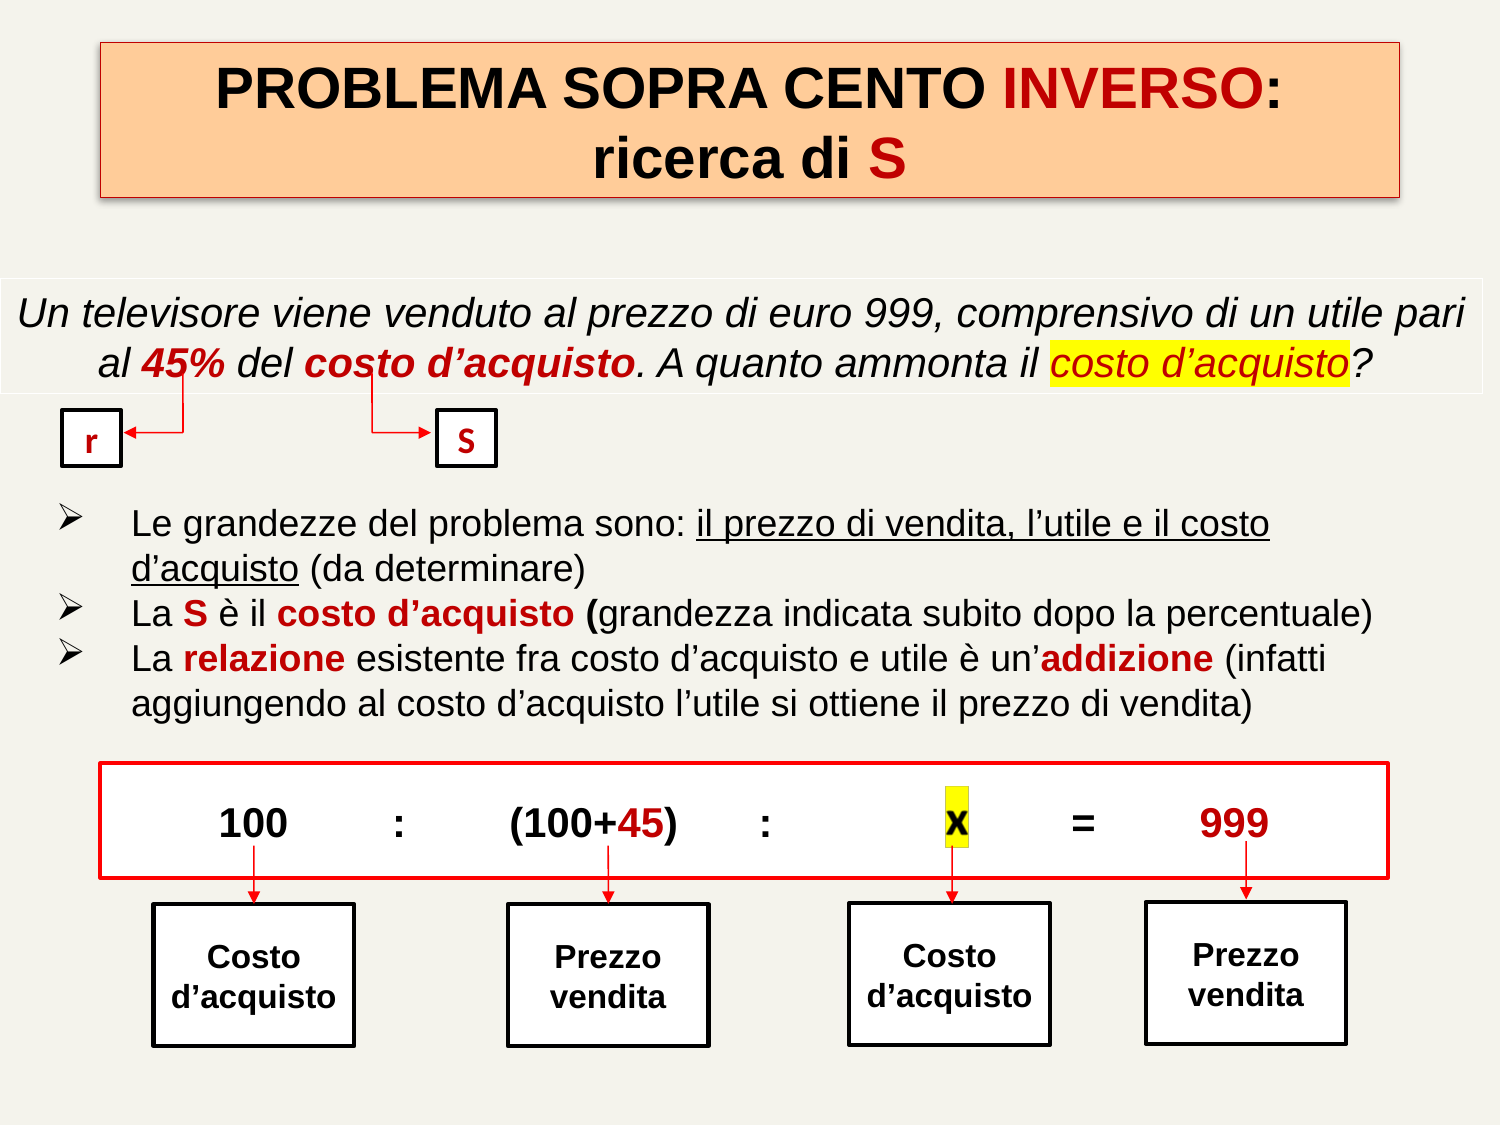

PROBLEMA SOPRA CENTO INVERSO:
ricerca di S
Un televisore viene venduto al prezzo di euro 999, comprensivo di un utile pari al 45% del costo d’acquisto. A quanto ammonta il costo d’acquisto?
r
S
Le grandezze del problema sono: il prezzo di vendita, l’utile e il costo d’acquisto (da determinare)
La S è il costo d’acquisto (grandezza indicata subito dopo la percentuale)
La relazione esistente fra costo d’acquisto e utile è un’addizione (infatti aggiungendo al costo d’acquisto l’utile si ottiene il prezzo di vendita)
100 : (100+45) : = 999
Prezzo vendita
Costo d’acquisto
Costo d’acquisto
Prezzo vendita